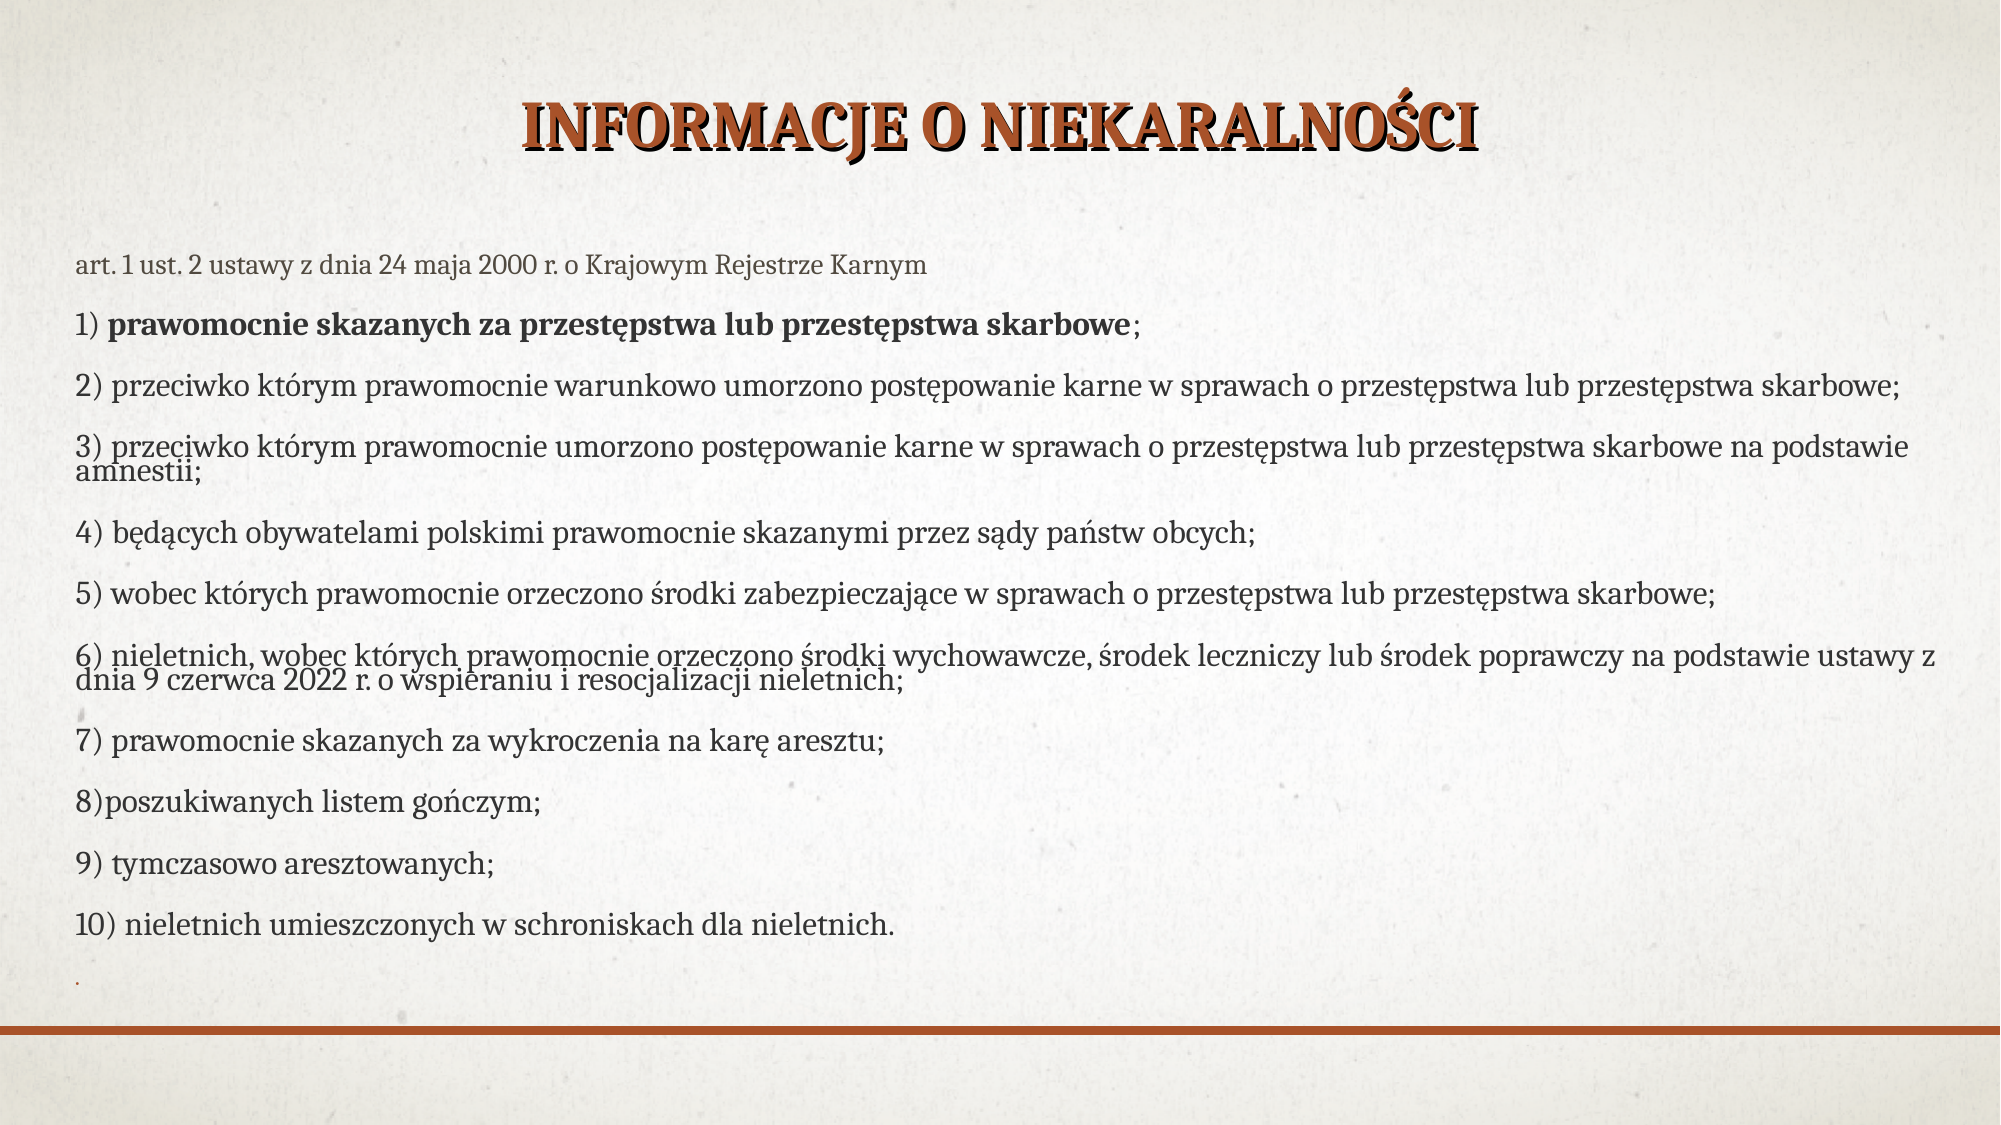

# Informacje o niekaralności
art. 1 ust. 2 ustawy z dnia 24 maja 2000 r. o Krajowym Rejestrze Karnym
1) prawomocnie skazanych za przestępstwa lub przestępstwa skarbowe;
2) przeciwko którym prawomocnie warunkowo umorzono postępowanie karne w sprawach o przestępstwa lub przestępstwa skarbowe;
3) przeciwko którym prawomocnie umorzono postępowanie karne w sprawach o przestępstwa lub przestępstwa skarbowe na podstawie amnestii;
4) będących obywatelami polskimi prawomocnie skazanymi przez sądy państw obcych;
5) wobec których prawomocnie orzeczono środki zabezpieczające w sprawach o przestępstwa lub przestępstwa skarbowe;
6) nieletnich, wobec których prawomocnie orzeczono środki wychowawcze, środek leczniczy lub środek poprawczy na podstawie ustawy z dnia 9 czerwca 2022 r. o wspieraniu i resocjalizacji nieletnich;
7) prawomocnie skazanych za wykroczenia na karę aresztu;
8)poszukiwanych listem gończym;
9) tymczasowo aresztowanych;
10) nieletnich umieszczonych w schroniskach dla nieletnich.